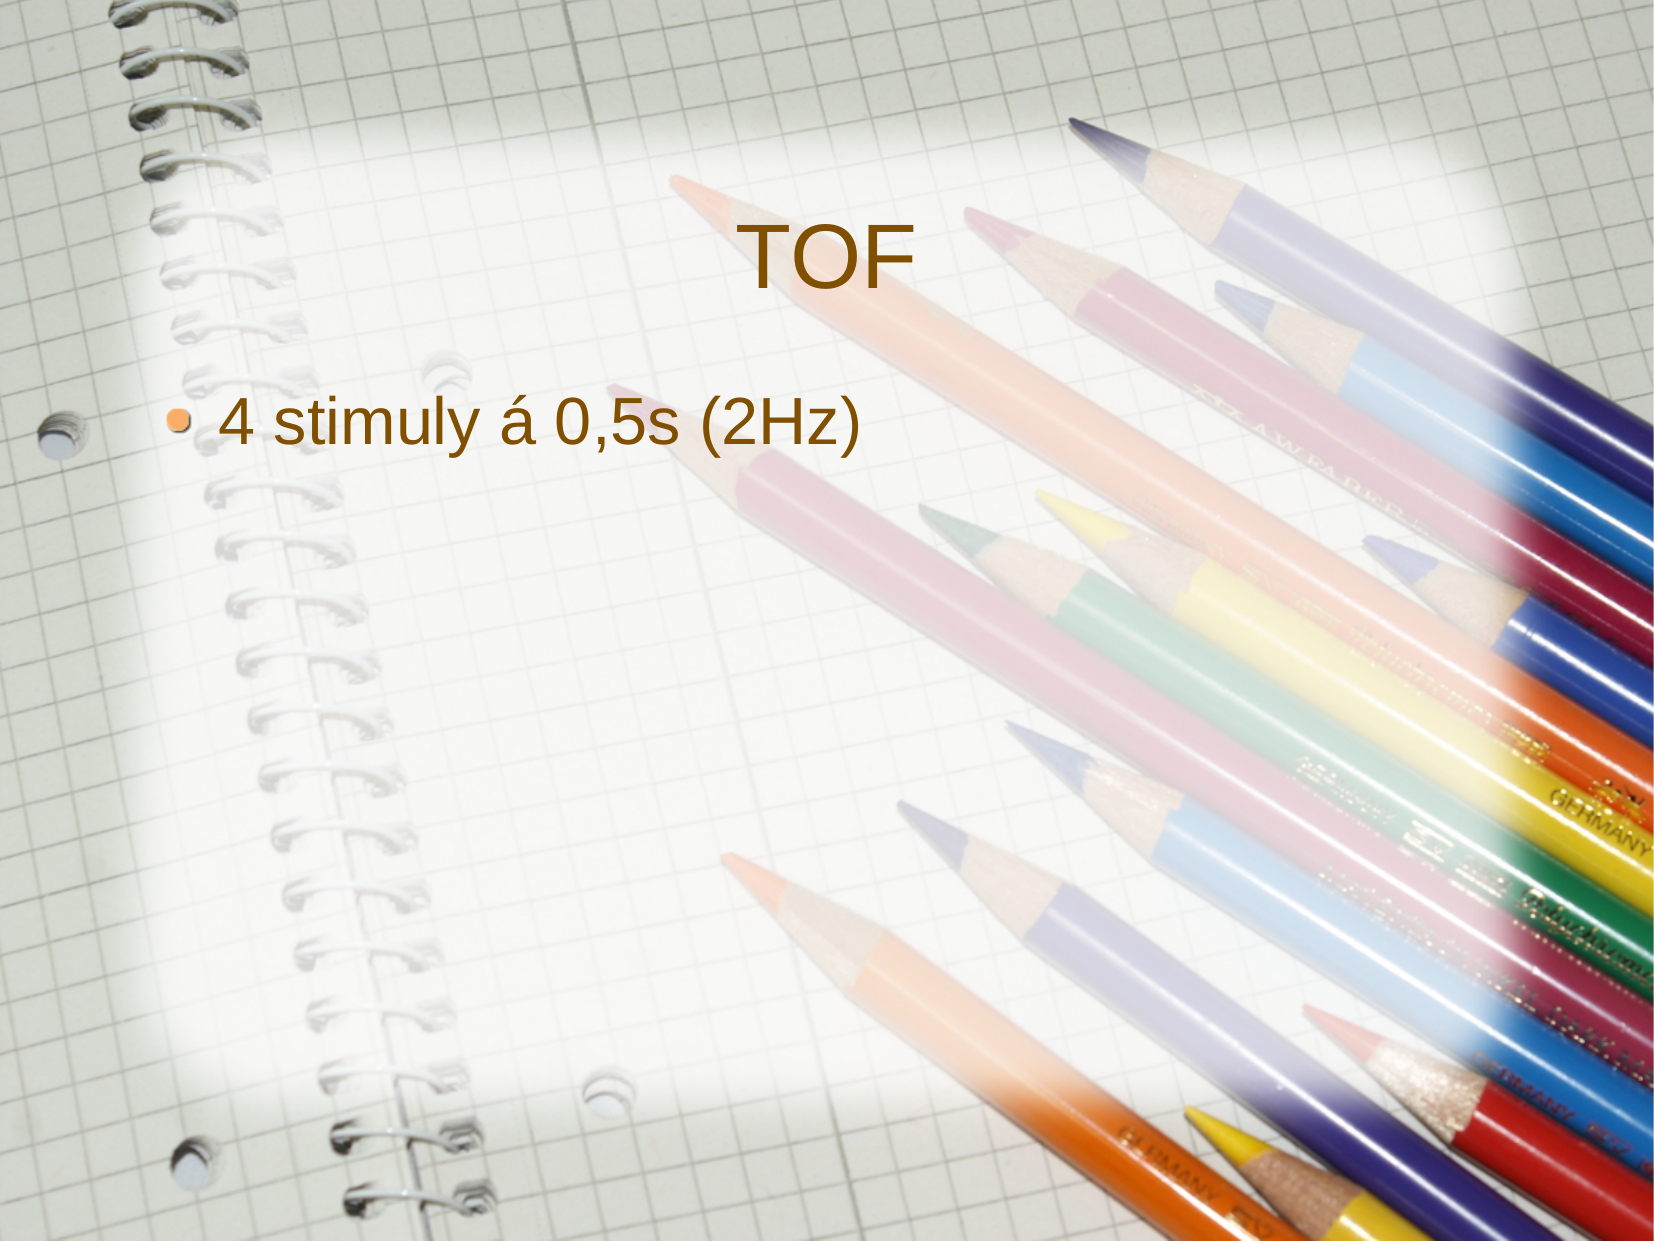

# TOF
4 stimuly á 0,5s (2Hz)